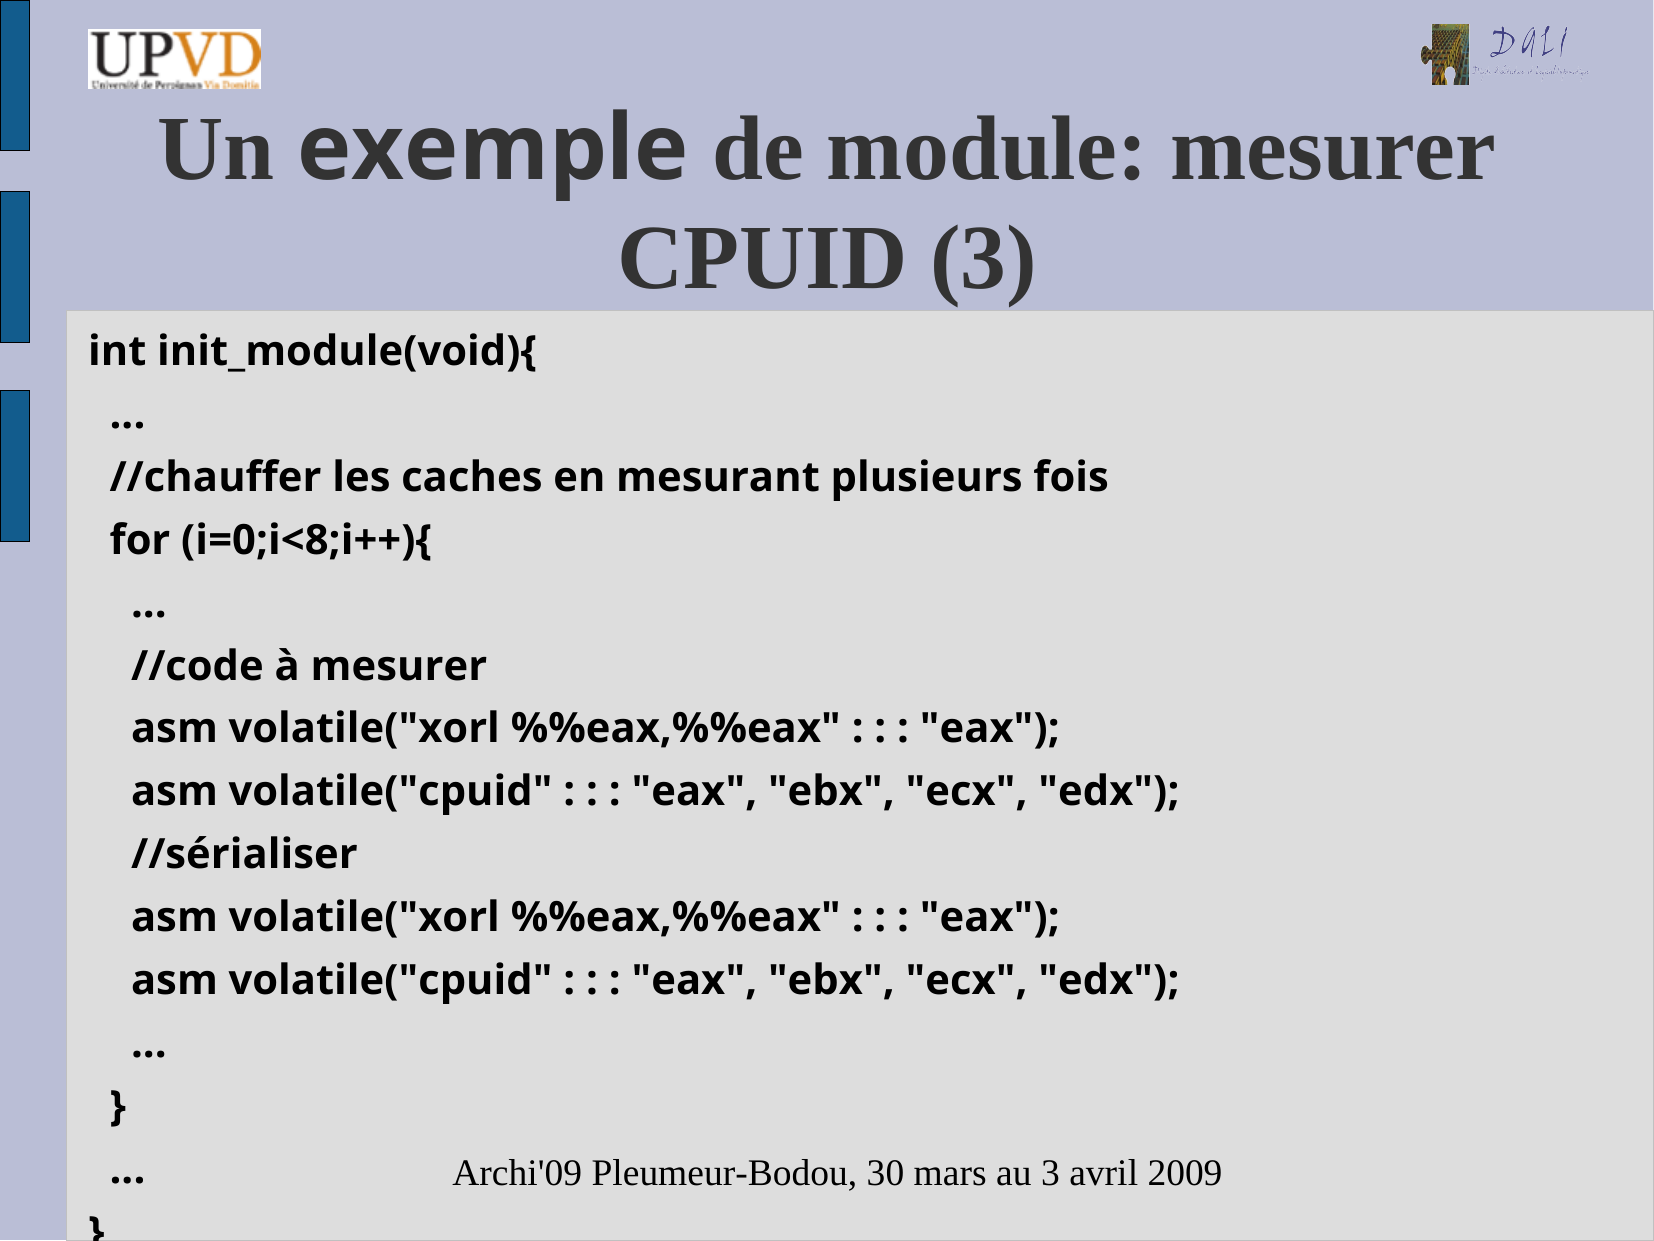

# Un exemple de module: mesurer CPUID (3)
int init_module(void){
 ...
 //chauffer les caches en mesurant plusieurs fois
 for (i=0;i<8;i++){
 ...
 //code à mesurer
 asm volatile("xorl %%eax,%%eax" : : : "eax");
 asm volatile("cpuid" : : : "eax", "ebx", "ecx", "edx");
 //sérialiser
 asm volatile("xorl %%eax,%%eax" : : : "eax");
 asm volatile("cpuid" : : : "eax", "ebx", "ecx", "edx");
 ...
 }
 ...
}
Archi'09 Pleumeur-Bodou, 30 mars au 3 avril 2009